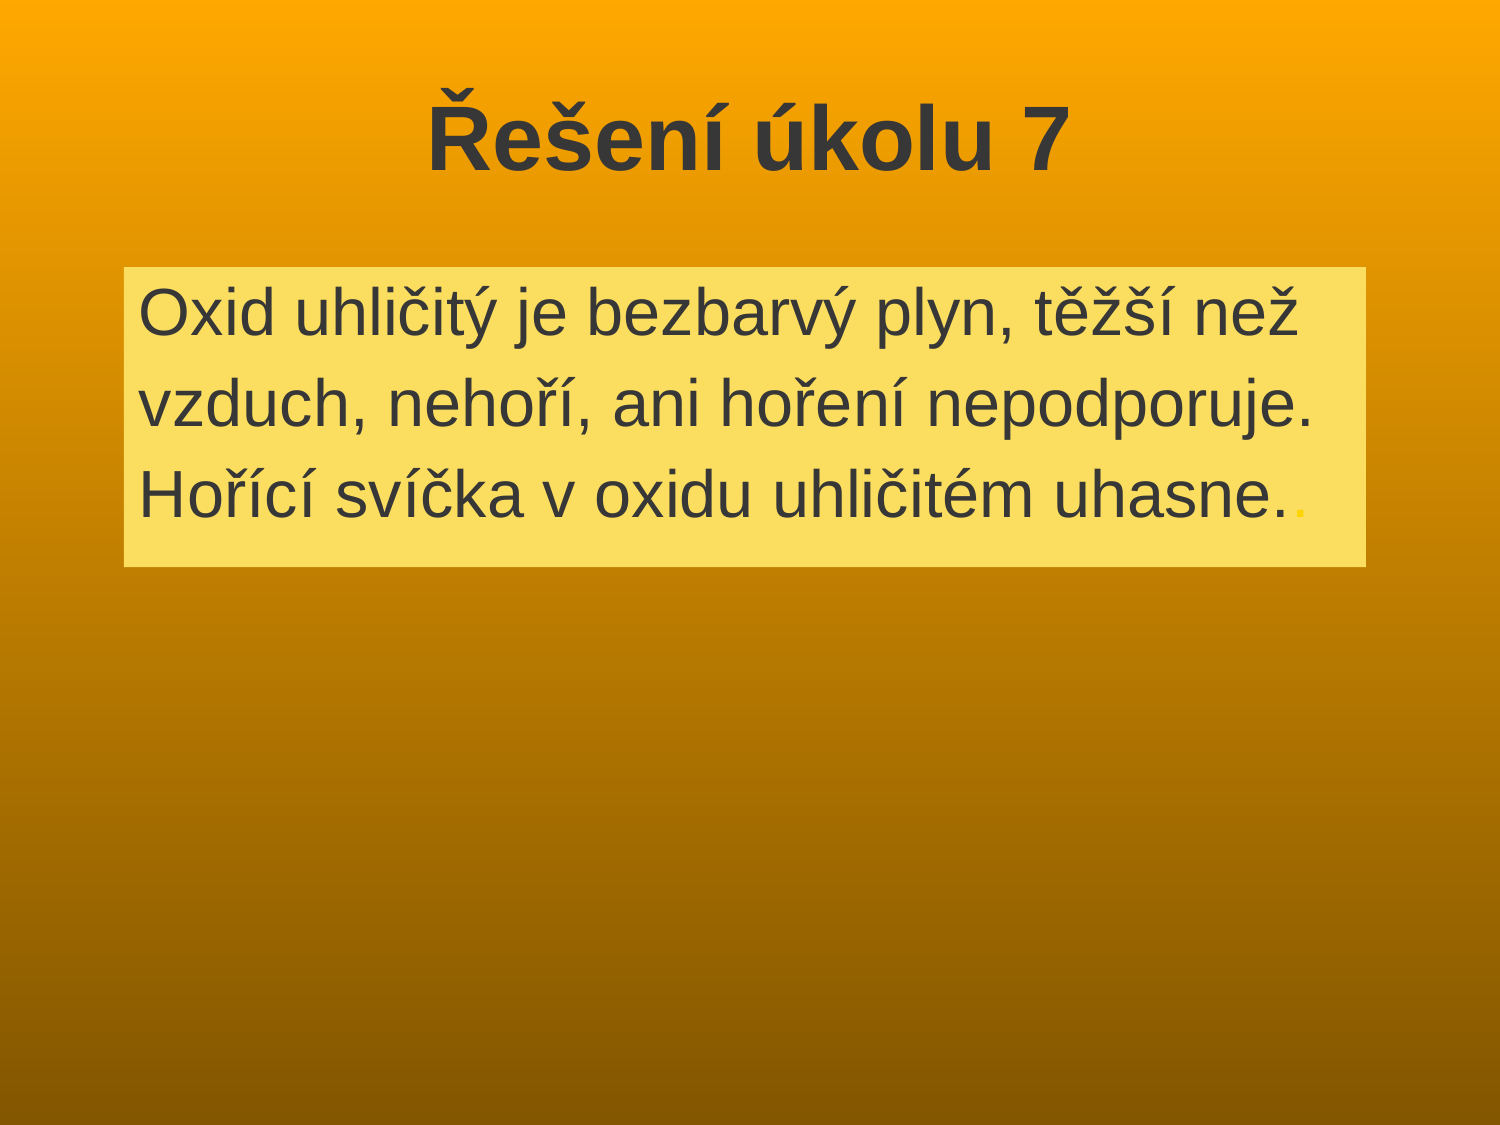

# Řešení úkolu 7
Oxid uhličitý je bezbarvý plyn, těžší než
vzduch, nehoří, ani hoření nepodporuje.
Hořící svíčka v oxidu uhličitém uhasne..